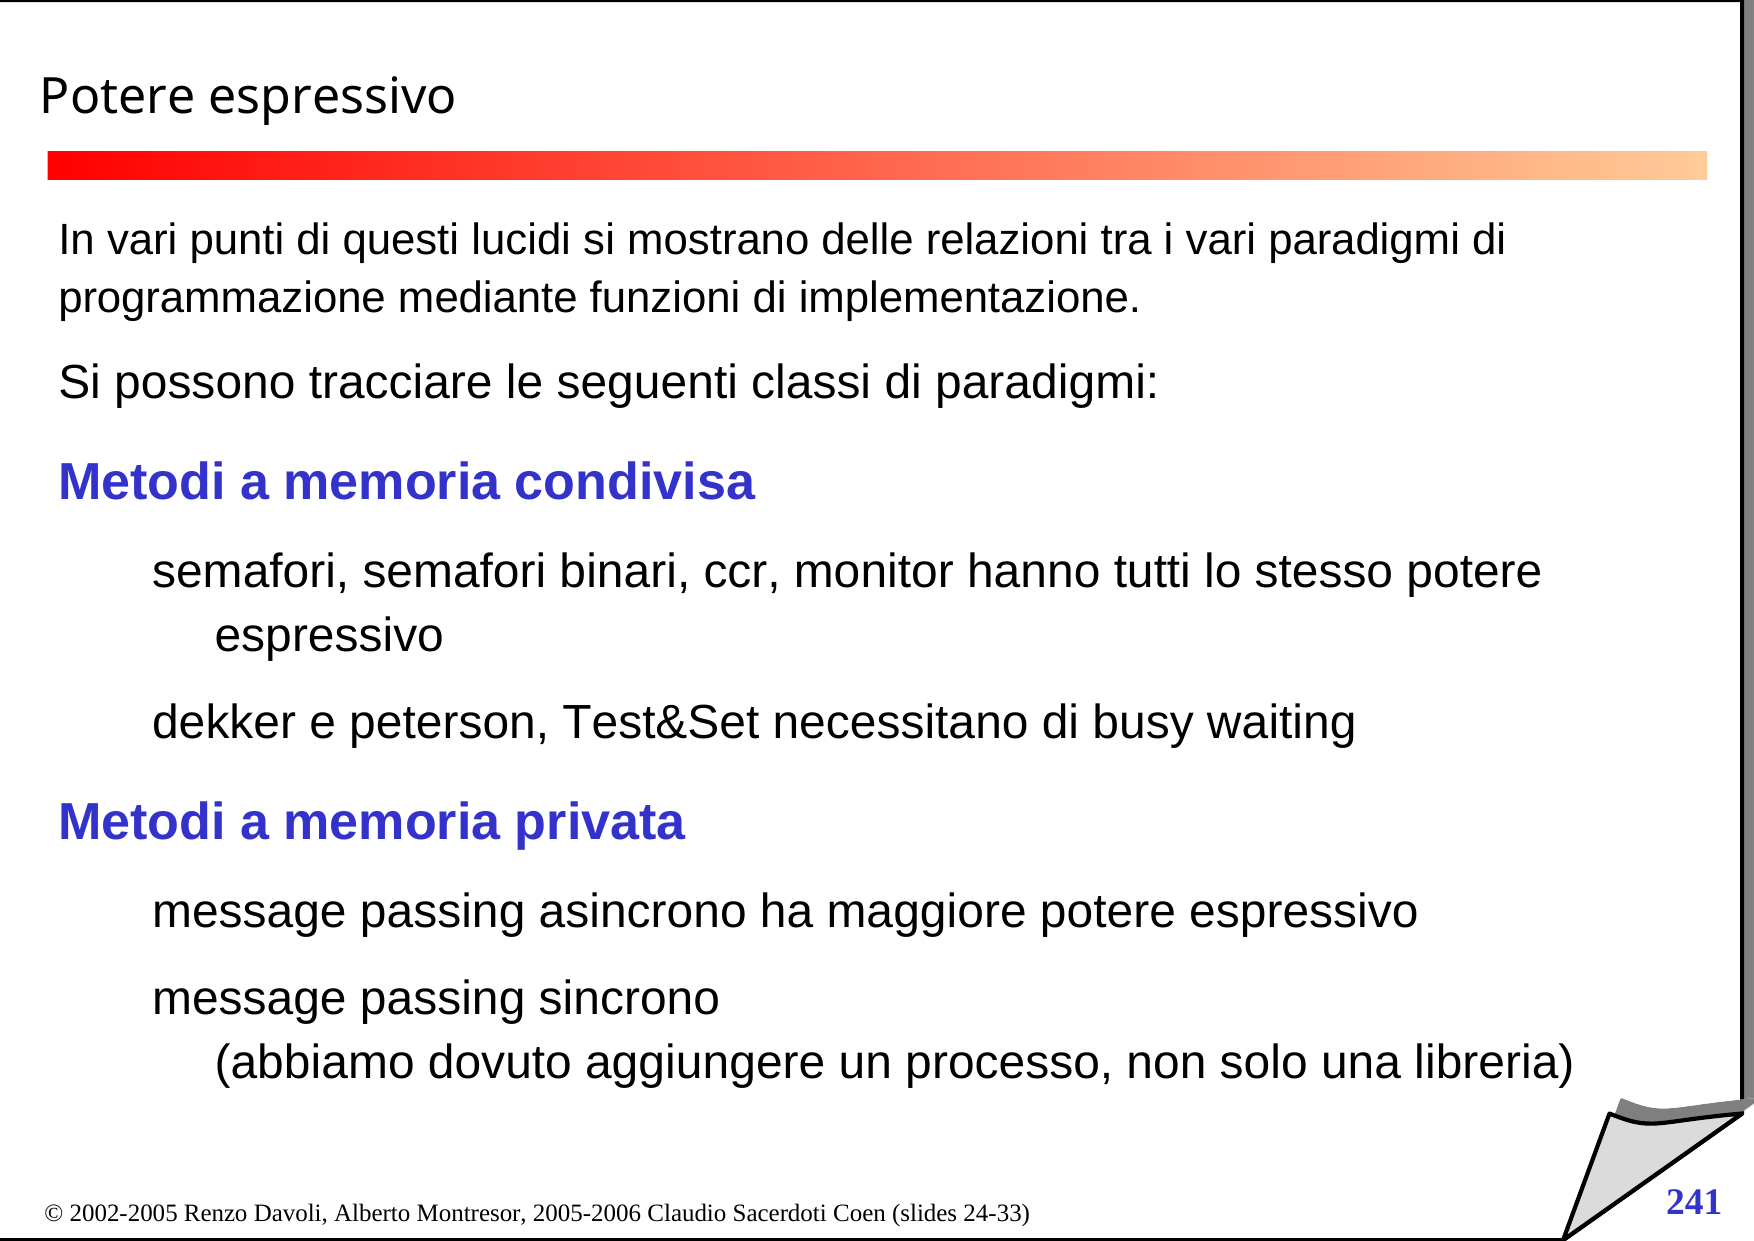

# Potere espressivo
In vari punti di questi lucidi si mostrano delle relazioni tra i vari paradigmi di
programmazione mediante funzioni di implementazione.
Si possono tracciare le seguenti classi di paradigmi:
Metodi a memoria condivisa
semafori, semafori binari, ccr, monitor hanno tutti lo stesso potere espressivo
dekker e peterson, Test&Set necessitano di busy waiting
Metodi a memoria privata
message passing asincrono ha maggiore potere espressivo
message passing sincrono
(abbiamo dovuto aggiungere un processo, non solo una libreria)